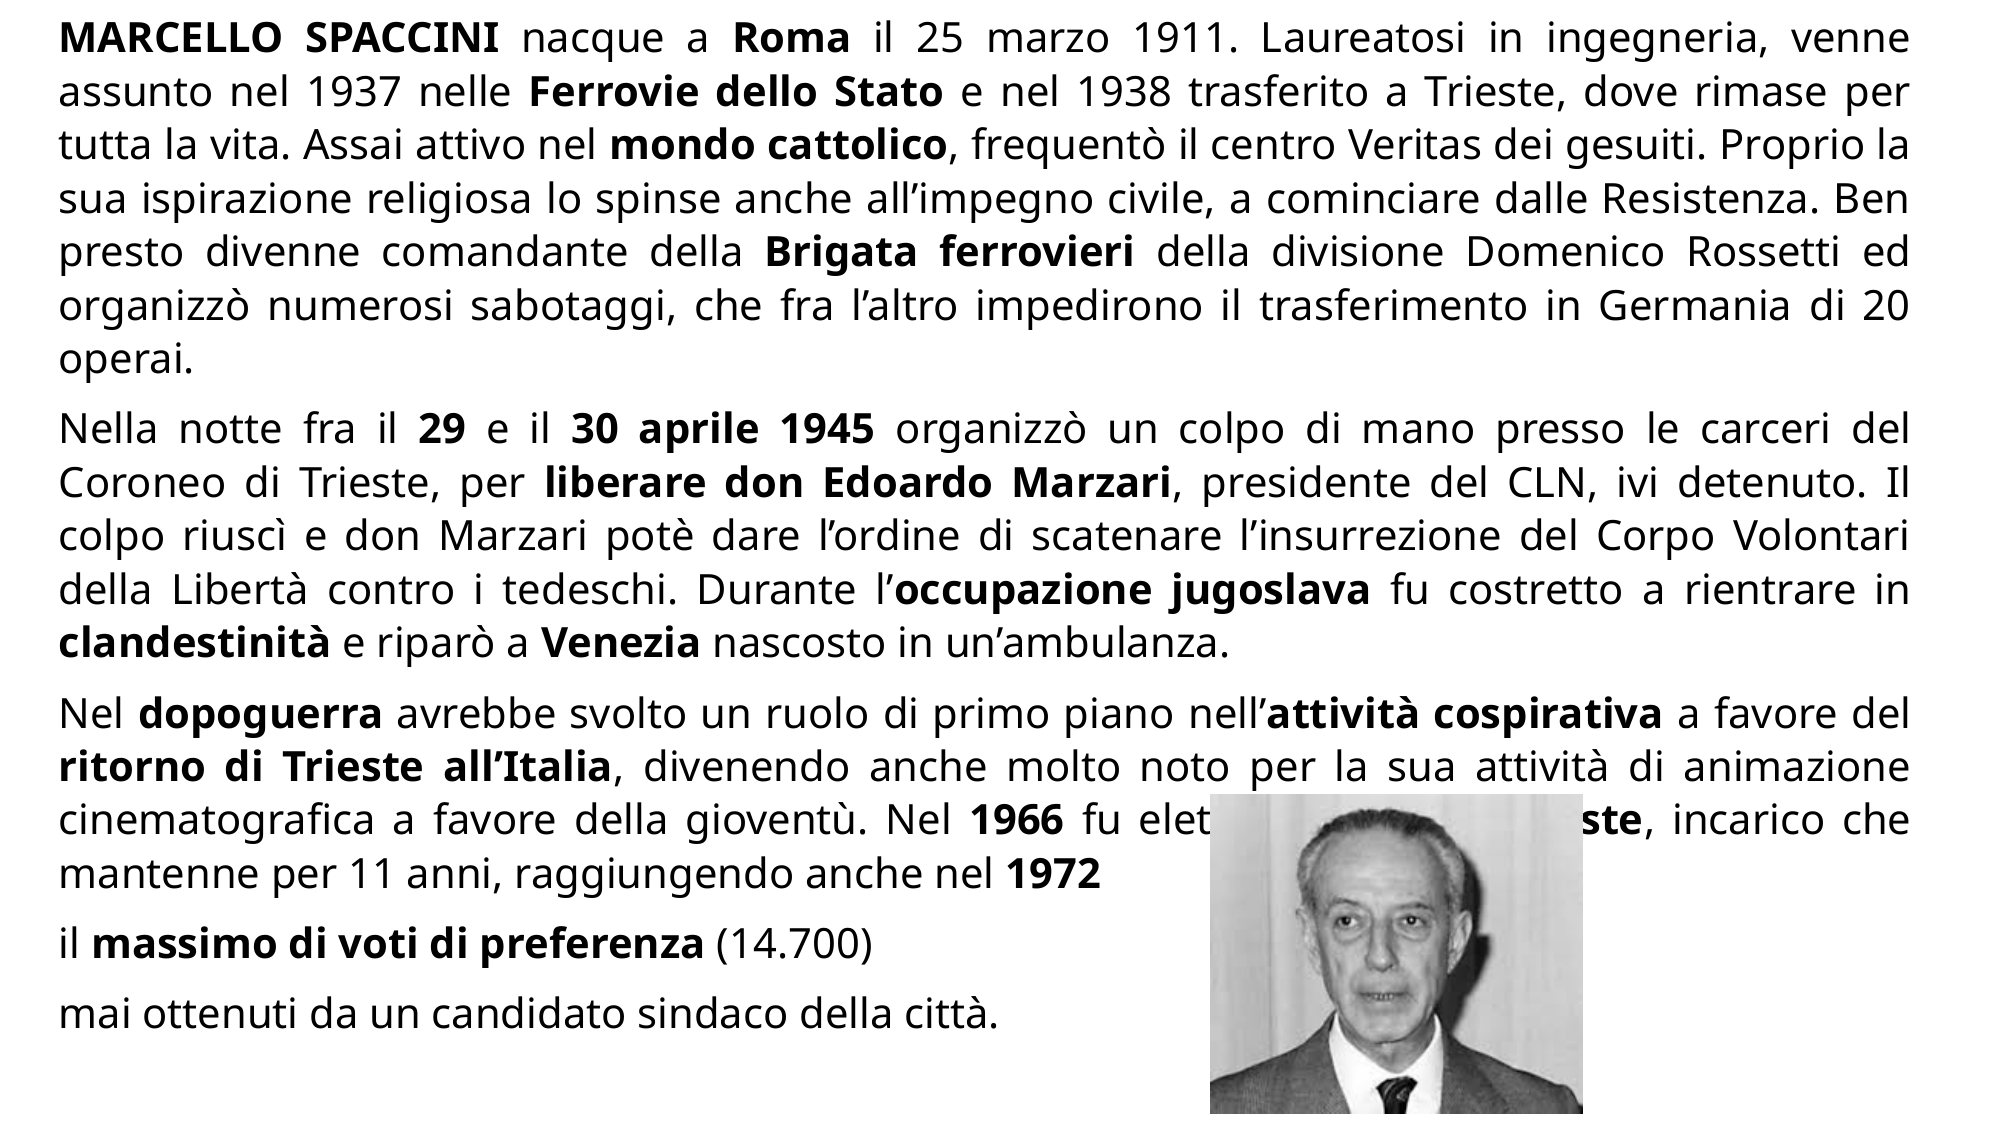

MARCELLO SPACCINI nacque a Roma il 25 marzo 1911. Laureatosi in ingegneria, venne assunto nel 1937 nelle Ferrovie dello Stato e nel 1938 trasferito a Trieste, dove rimase per tutta la vita. Assai attivo nel mondo cattolico, frequentò il centro Veritas dei gesuiti. Proprio la sua ispirazione religiosa lo spinse anche all’impegno civile, a cominciare dalle Resistenza. Ben presto divenne comandante della Brigata ferrovieri della divisione Domenico Rossetti ed organizzò numerosi sabotaggi, che fra l’altro impedirono il trasferimento in Germania di 20 operai.
Nella notte fra il 29 e il 30 aprile 1945 organizzò un colpo di mano presso le carceri del Coroneo di Trieste, per liberare don Edoardo Marzari, presidente del CLN, ivi detenuto. Il colpo riuscì e don Marzari potè dare l’ordine di scatenare l’insurrezione del Corpo Volontari della Libertà contro i tedeschi. Durante l’occupazione jugoslava fu costretto a rientrare in clandestinità e riparò a Venezia nascosto in un’ambulanza.
Nel dopoguerra avrebbe svolto un ruolo di primo piano nell’attività cospirativa a favore del ritorno di Trieste all’Italia, divenendo anche molto noto per la sua attività di animazione cinematografica a favore della gioventù. Nel 1966 fu eletto sindaco di Trieste, incarico che mantenne per 11 anni, raggiungendo anche nel 1972
il massimo di voti di preferenza (14.700)
mai ottenuti da un candidato sindaco della città.